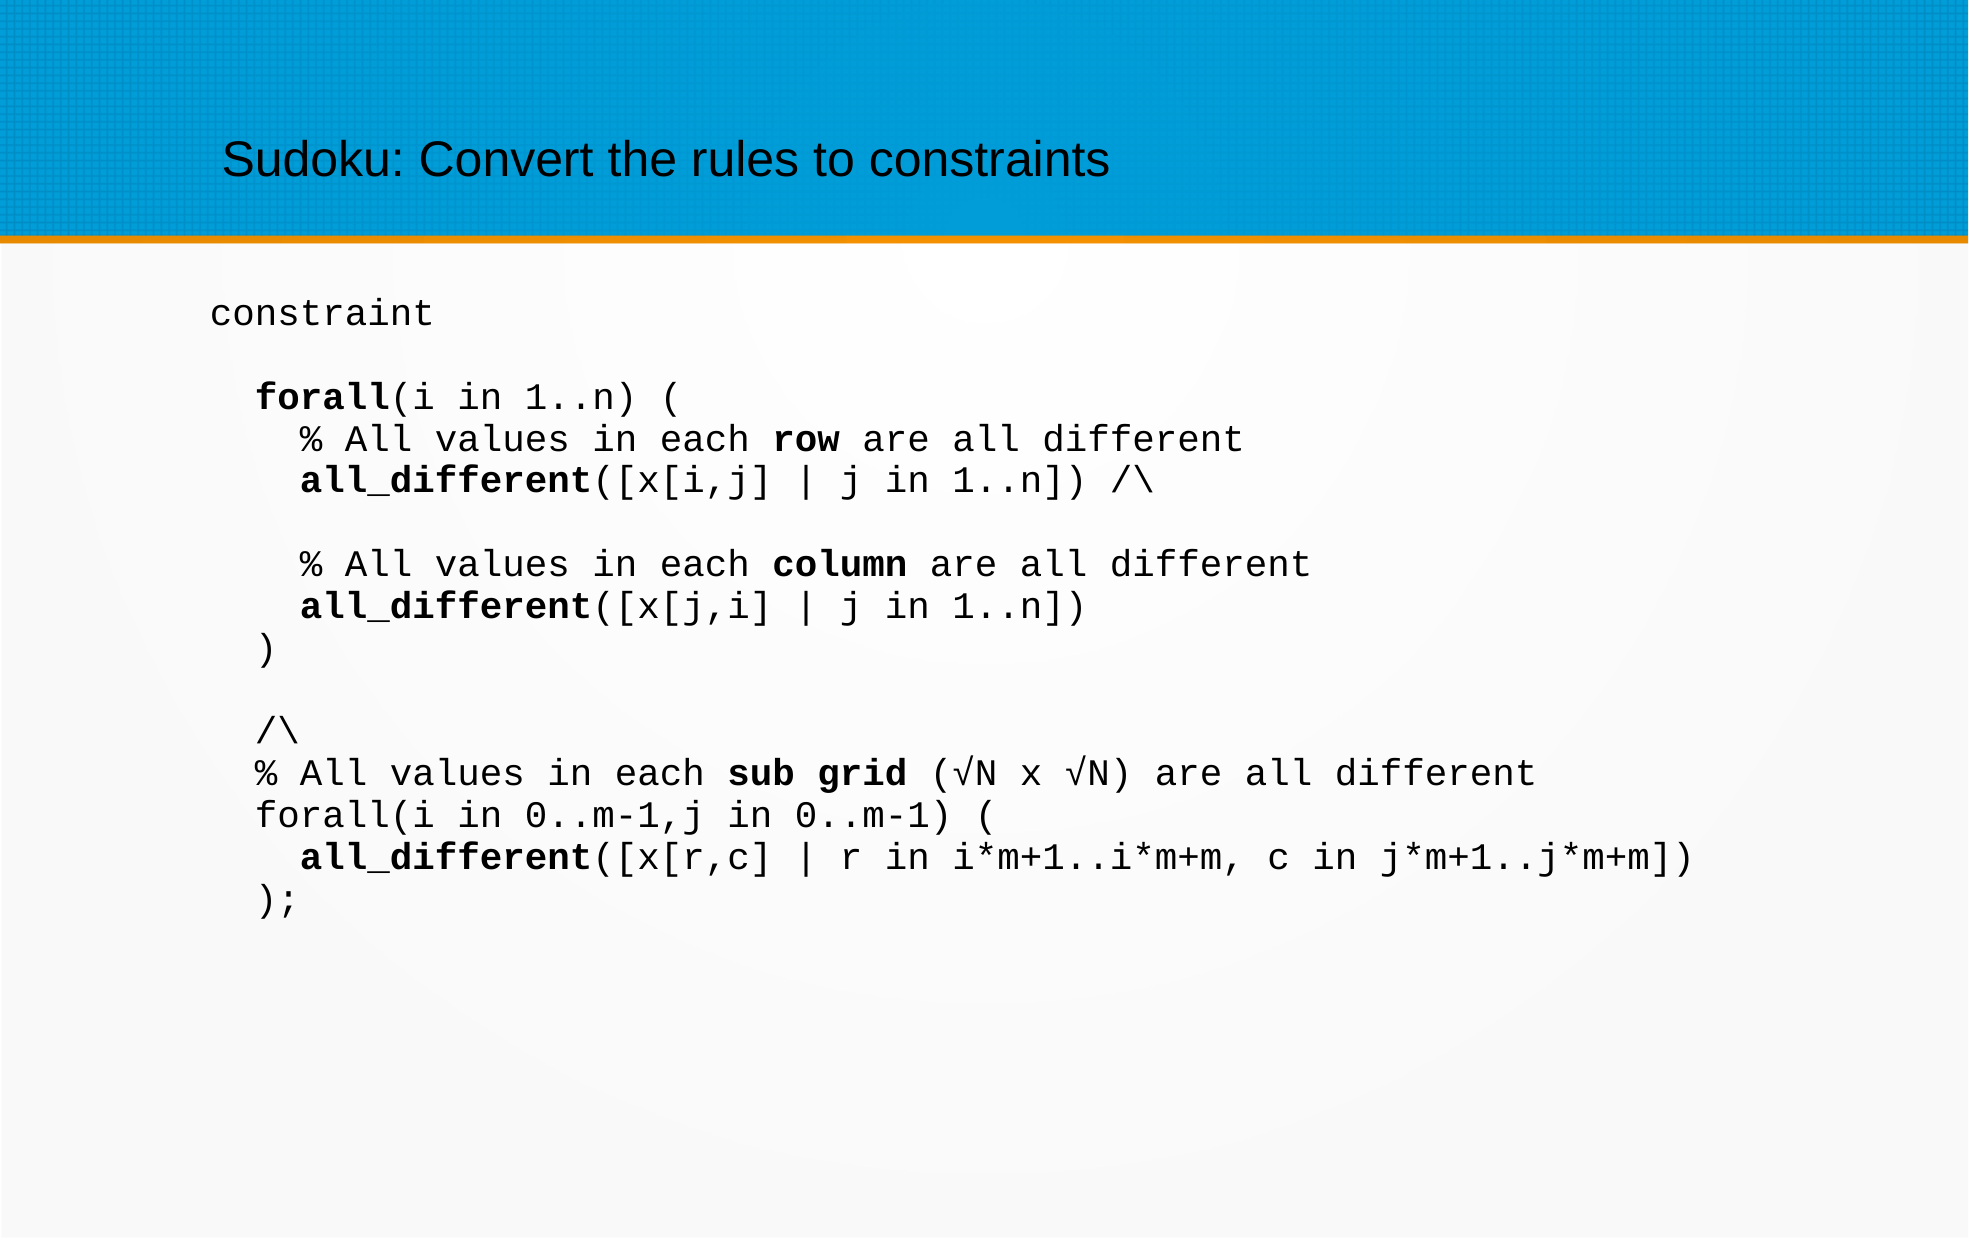

Sudoku: Convert the rules to constraints
constraint
 forall(i in 1..n) (
 % All values in each row are all different
 all_different([x[i,j] | j in 1..n]) /\
 % All values in each column are all different
 all_different([x[j,i] | j in 1..n])
 )
 /\
 % All values in each sub grid (√N x √N) are all different
 forall(i in 0..m-1,j in 0..m-1) (
 all_different([x[r,c] | r in i*m+1..i*m+m, c in j*m+1..j*m+m])
 );